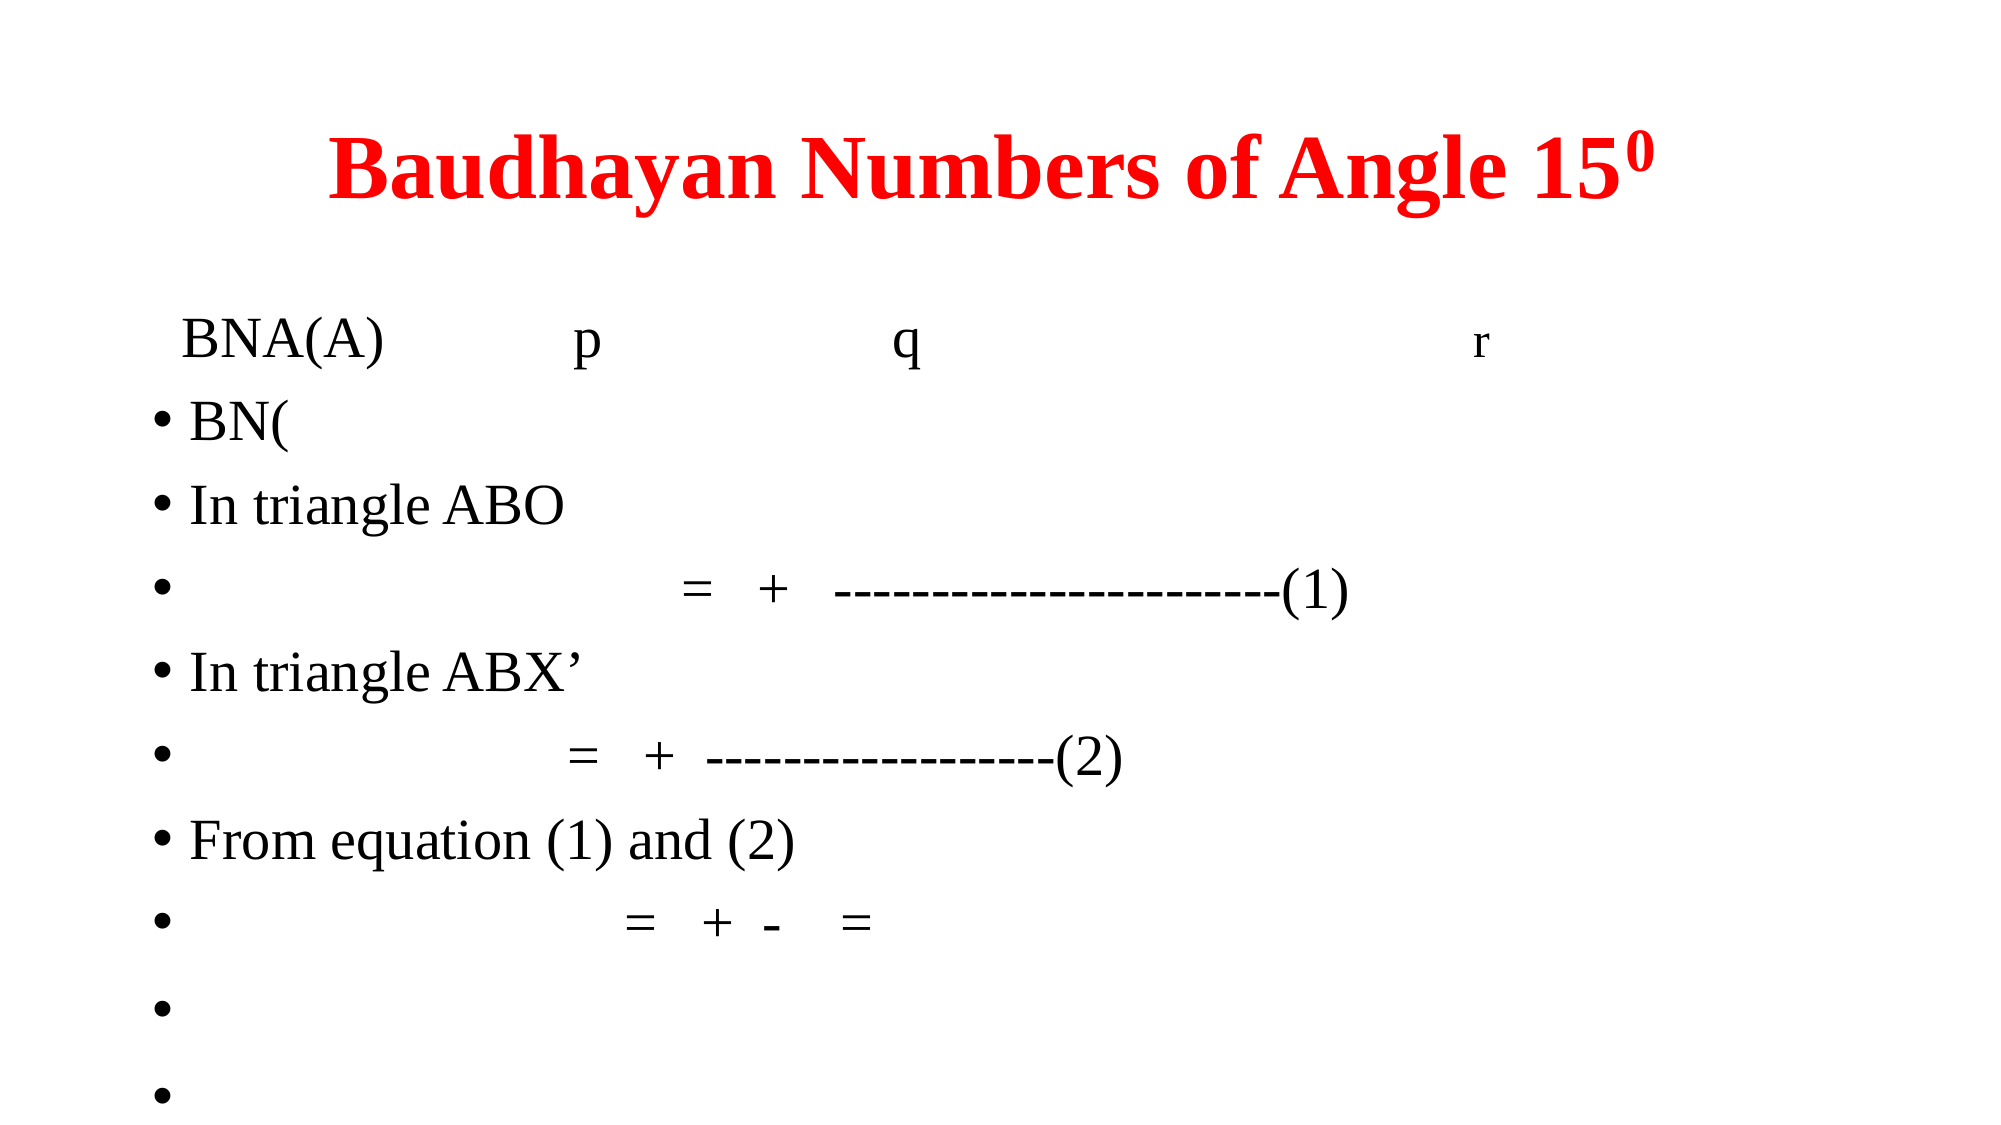

# Baudhayan Numbers of Angle 150
 BNA(A) p q r
BN(
In triangle ABO
 = + -----------------------(1)
In triangle ABX’
 = + ------------------(2)
From equation (1) and (2)
 = + - =